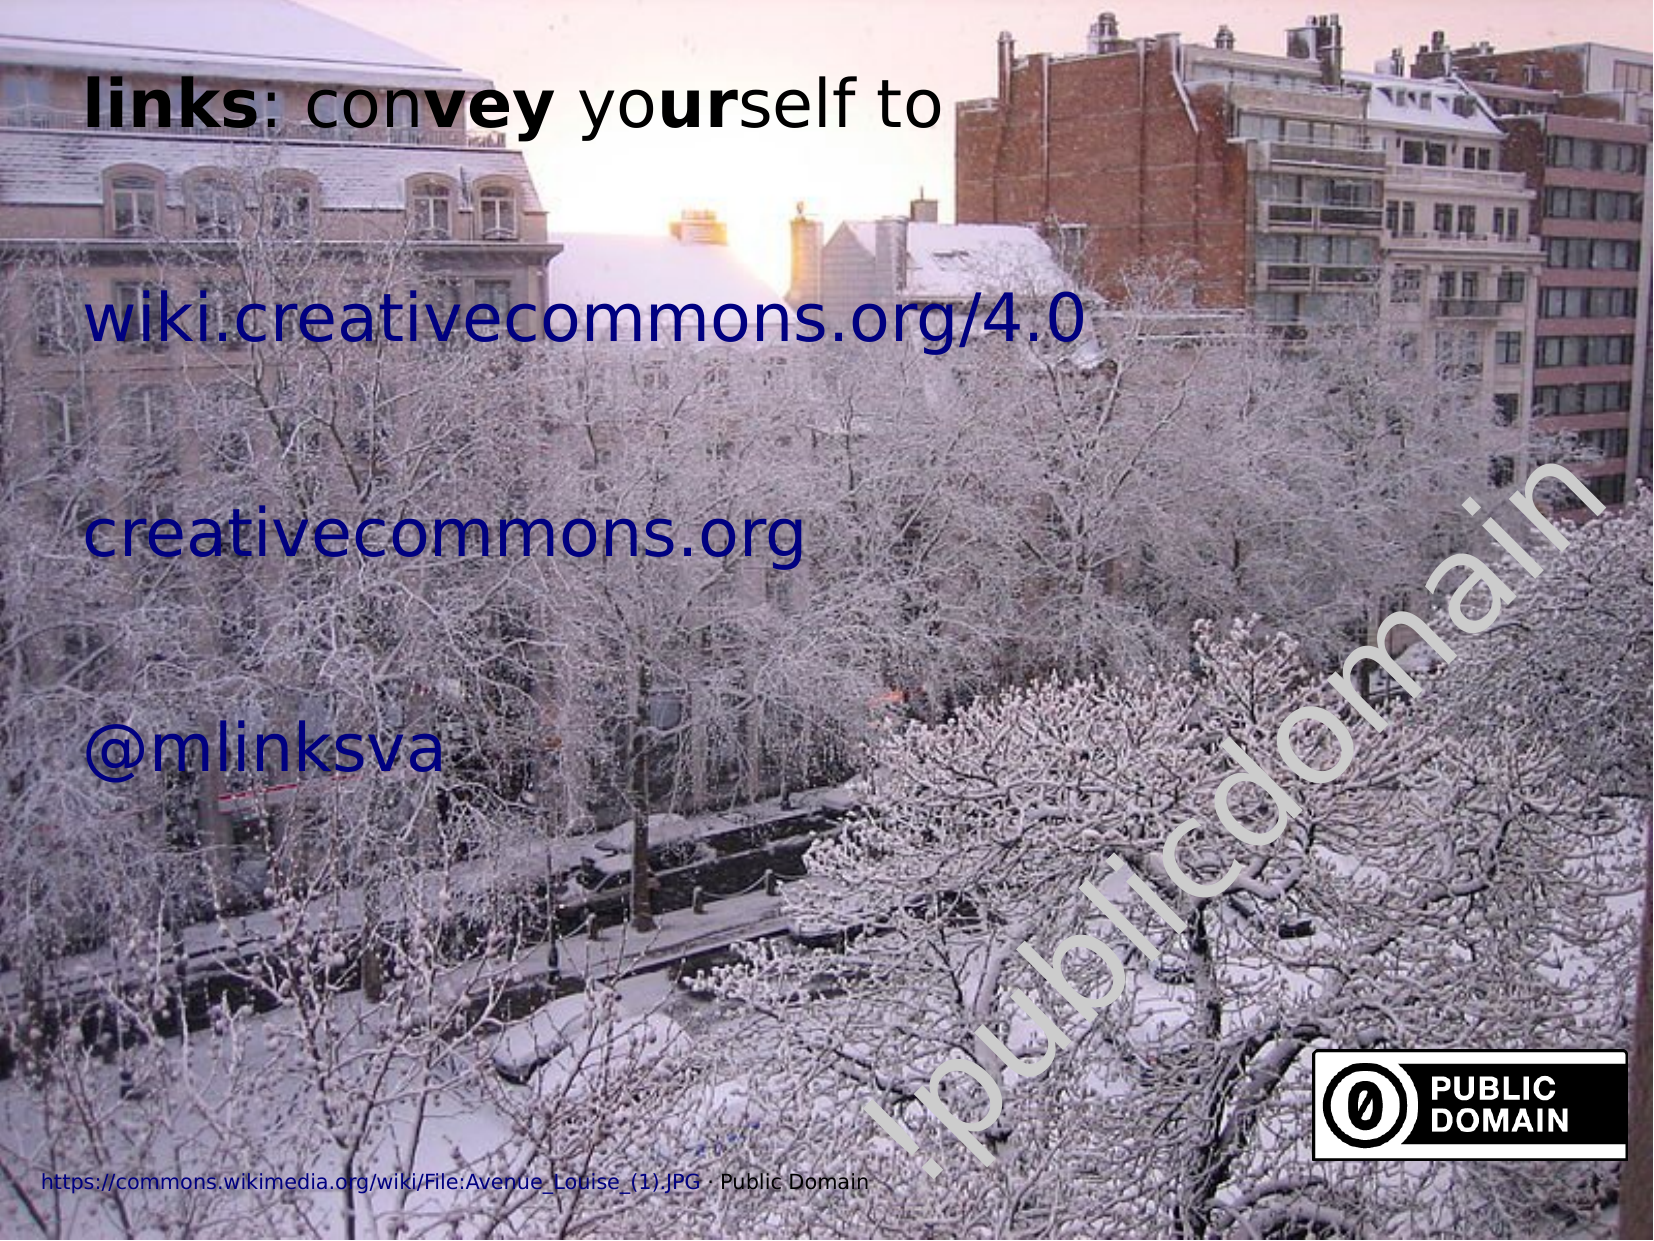

# links: convey yourself to
wiki.creativecommons.org/4.0
creativecommons.org
@mlinksva
!publicdomain
https://commons.wikimedia.org/wiki/File:Avenue_Louise_(1).JPG · Public Domain